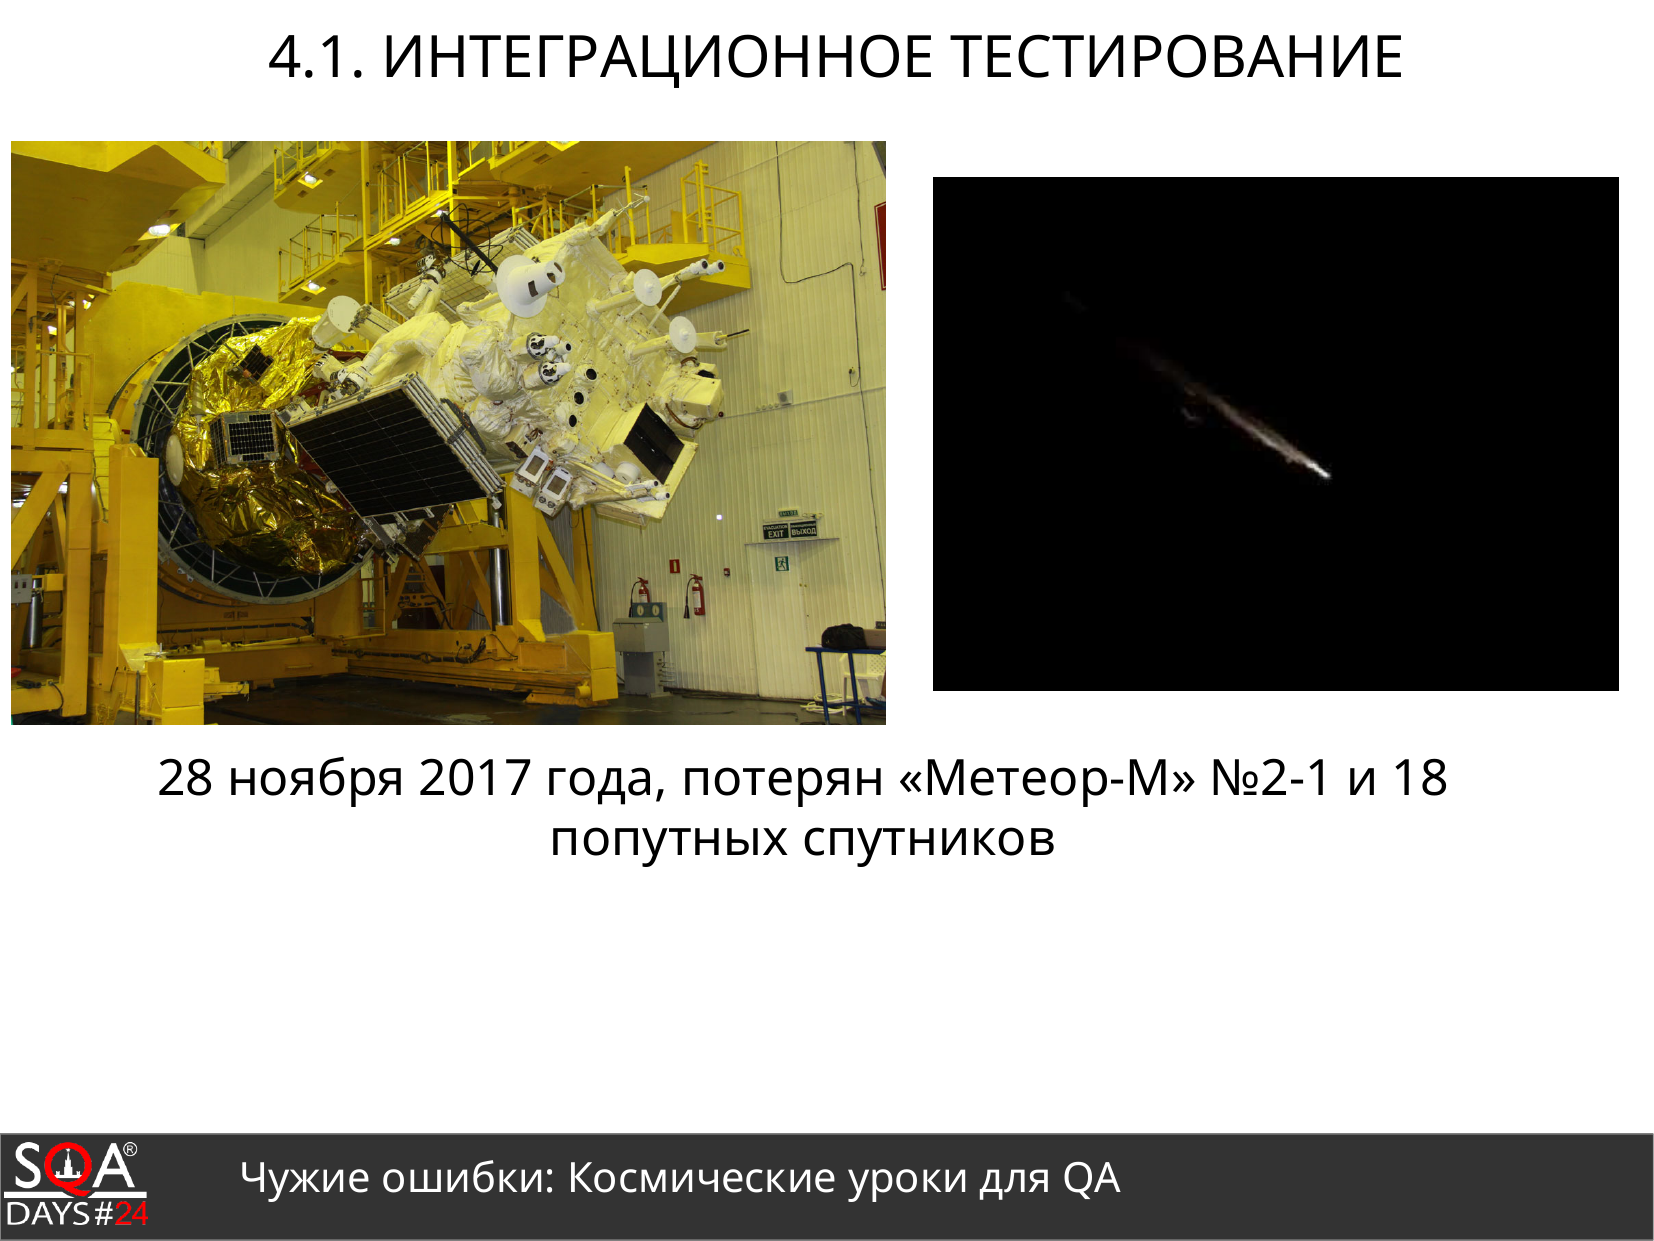

4.1. ИНТЕГРАЦИОННОЕ ТЕСТИРОВАНИЕ
28 ноября 2017 года, потерян «Метеор-М» №2-1 и 18 попутных спутников
Чужие ошибки: Космические уроки для QA